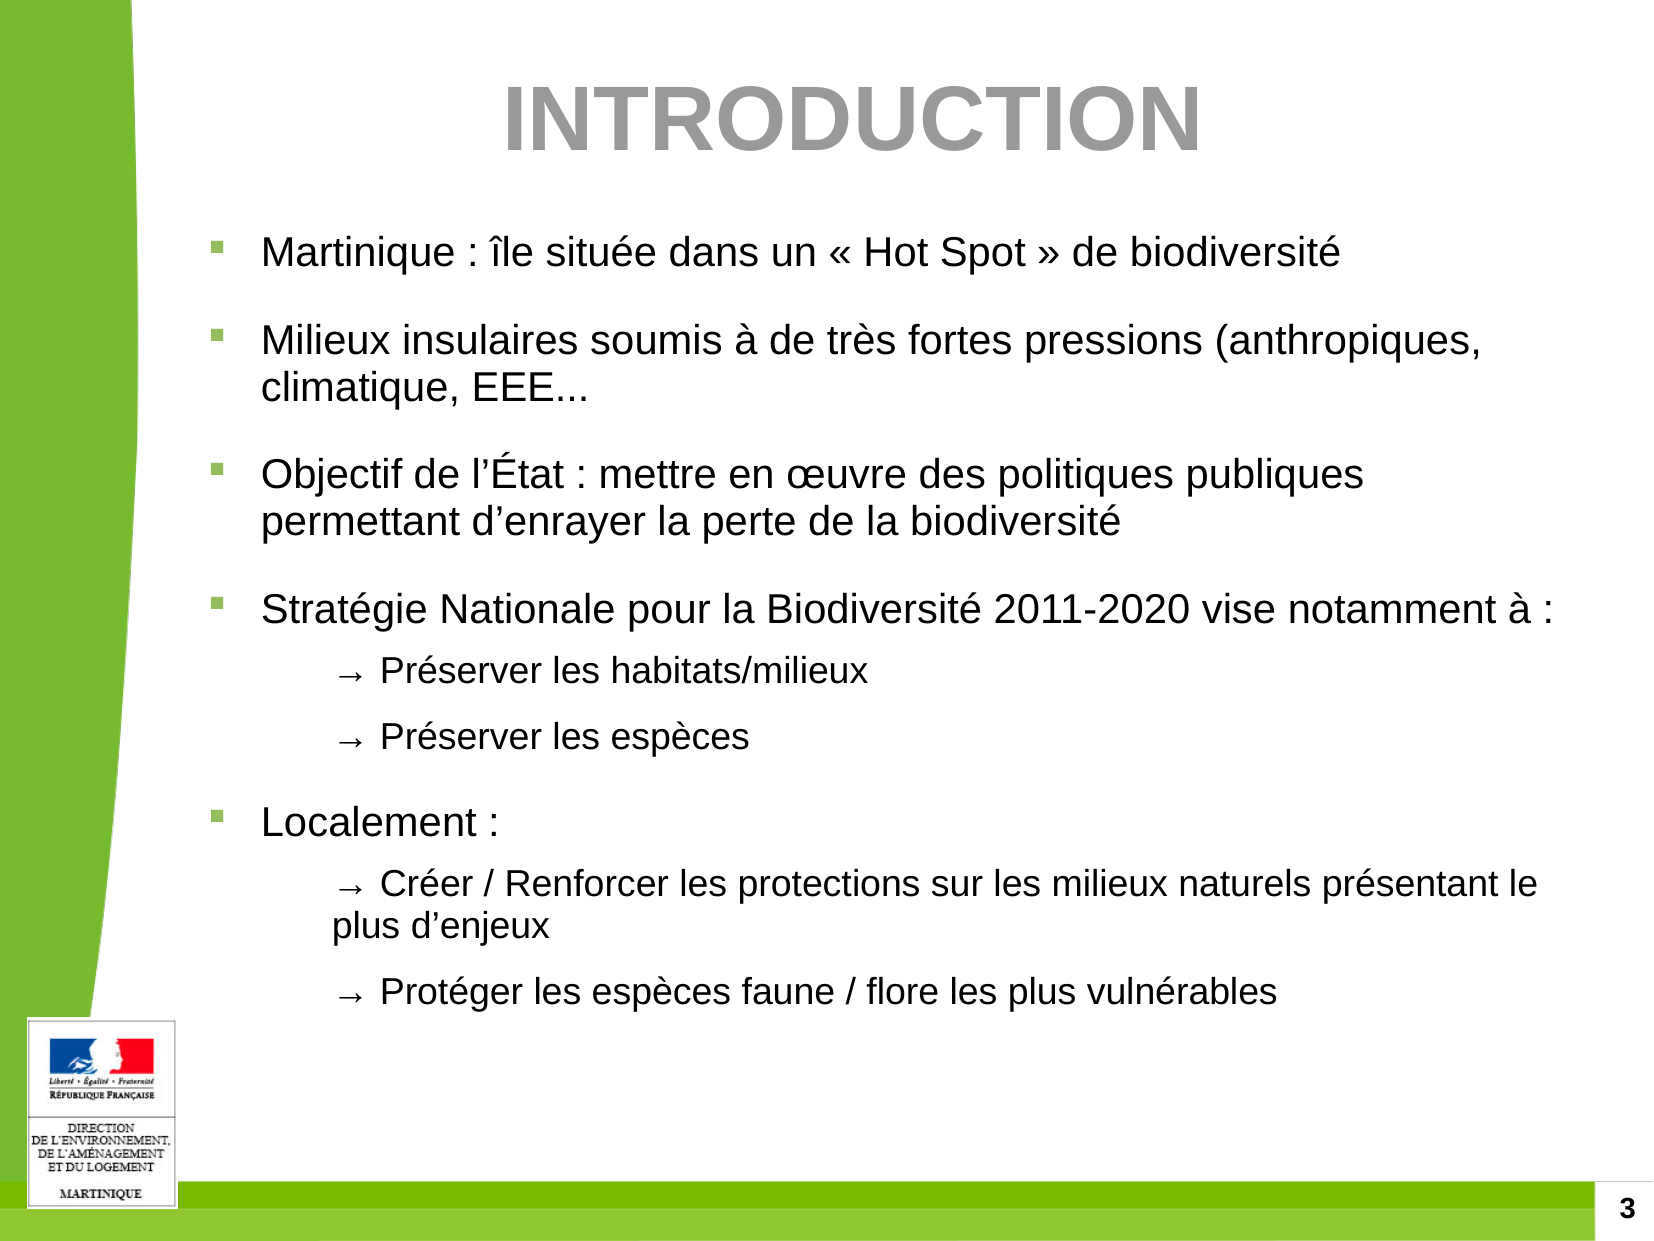

# INTRODUCTION
Martinique : île située dans un « Hot Spot » de biodiversité
Milieux insulaires soumis à de très fortes pressions (anthropiques, climatique, EEE...
Objectif de l’État : mettre en œuvre des politiques publiques permettant d’enrayer la perte de la biodiversité
Stratégie Nationale pour la Biodiversité 2011-2020 vise notamment à :
→ Préserver les habitats/milieux
→ Préserver les espèces
Localement :
→ Créer / Renforcer les protections sur les milieux naturels présentant le plus d’enjeux
→ Protéger les espèces faune / flore les plus vulnérables